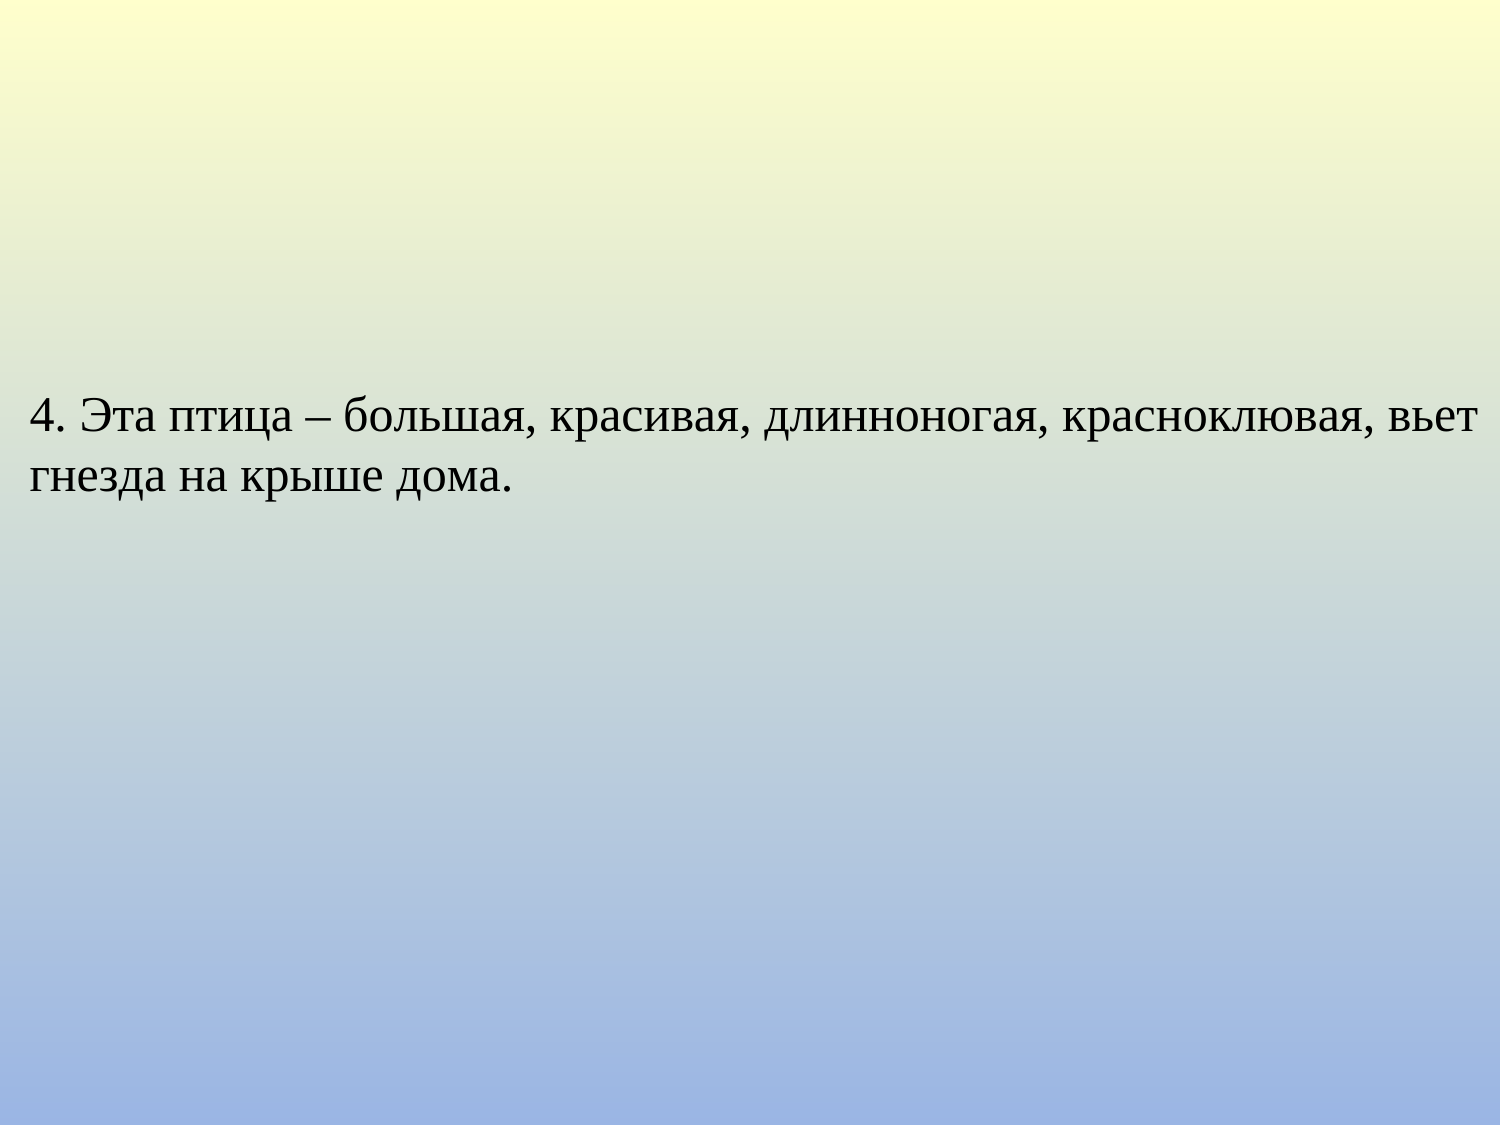

4. Эта птица – большая, красивая, длинноногая, красноклювая, вьет гнезда на крыше дома.